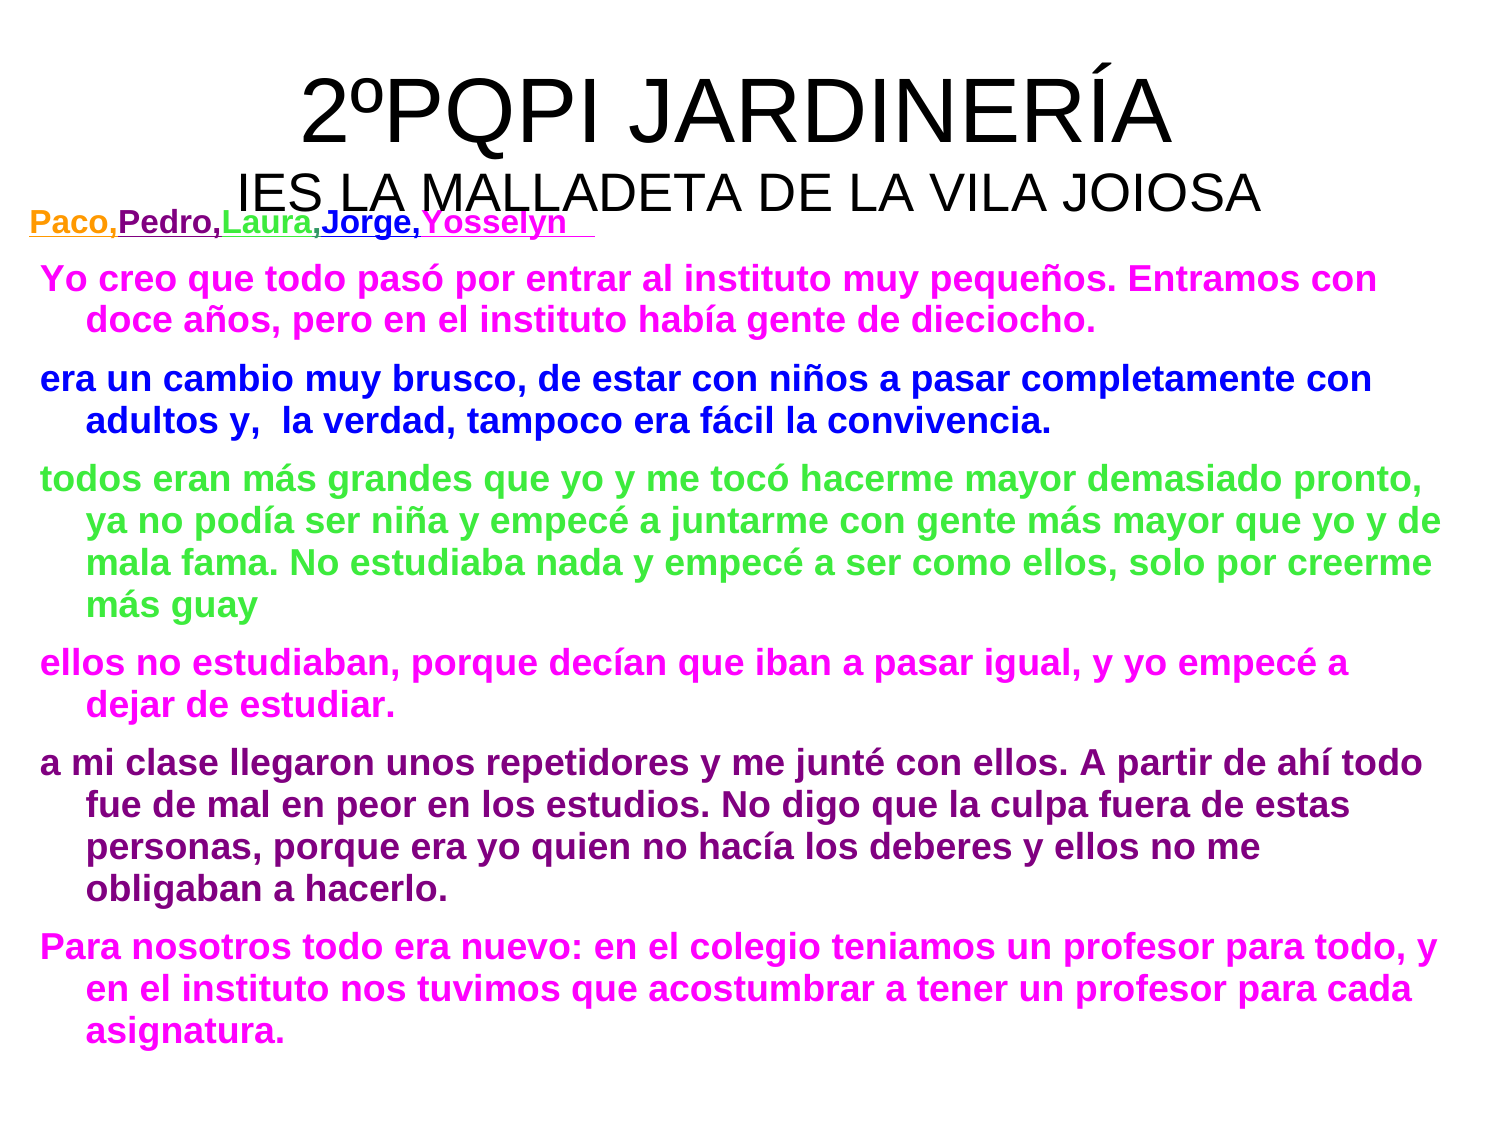

2ºPQPI JARDINERÍA
IES LA MALLADETA DE LA VILA JOIOSA
# Paco,Pedro,Laura,Jorge,Yosselyn
 Yo creo que todo pasó por entrar al instituto muy pequeños. Entramos con doce años, pero en el instituto había gente de dieciocho.
 era un cambio muy brusco, de estar con niños a pasar completamente con adultos y, la verdad, tampoco era fácil la convivencia.
 todos eran más grandes que yo y me tocó hacerme mayor demasiado pronto, ya no podía ser niña y empecé a juntarme con gente más mayor que yo y de mala fama. No estudiaba nada y empecé a ser como ellos, solo por creerme más guay
 ellos no estudiaban, porque decían que iban a pasar igual, y yo empecé a dejar de estudiar.
 a mi clase llegaron unos repetidores y me junté con ellos. A partir de ahí todo fue de mal en peor en los estudios. No digo que la culpa fuera de estas personas, porque era yo quien no hacía los deberes y ellos no me obligaban a hacerlo.
 Para nosotros todo era nuevo: en el colegio teniamos un profesor para todo, y en el instituto nos tuvimos que acostumbrar a tener un profesor para cada asignatura.